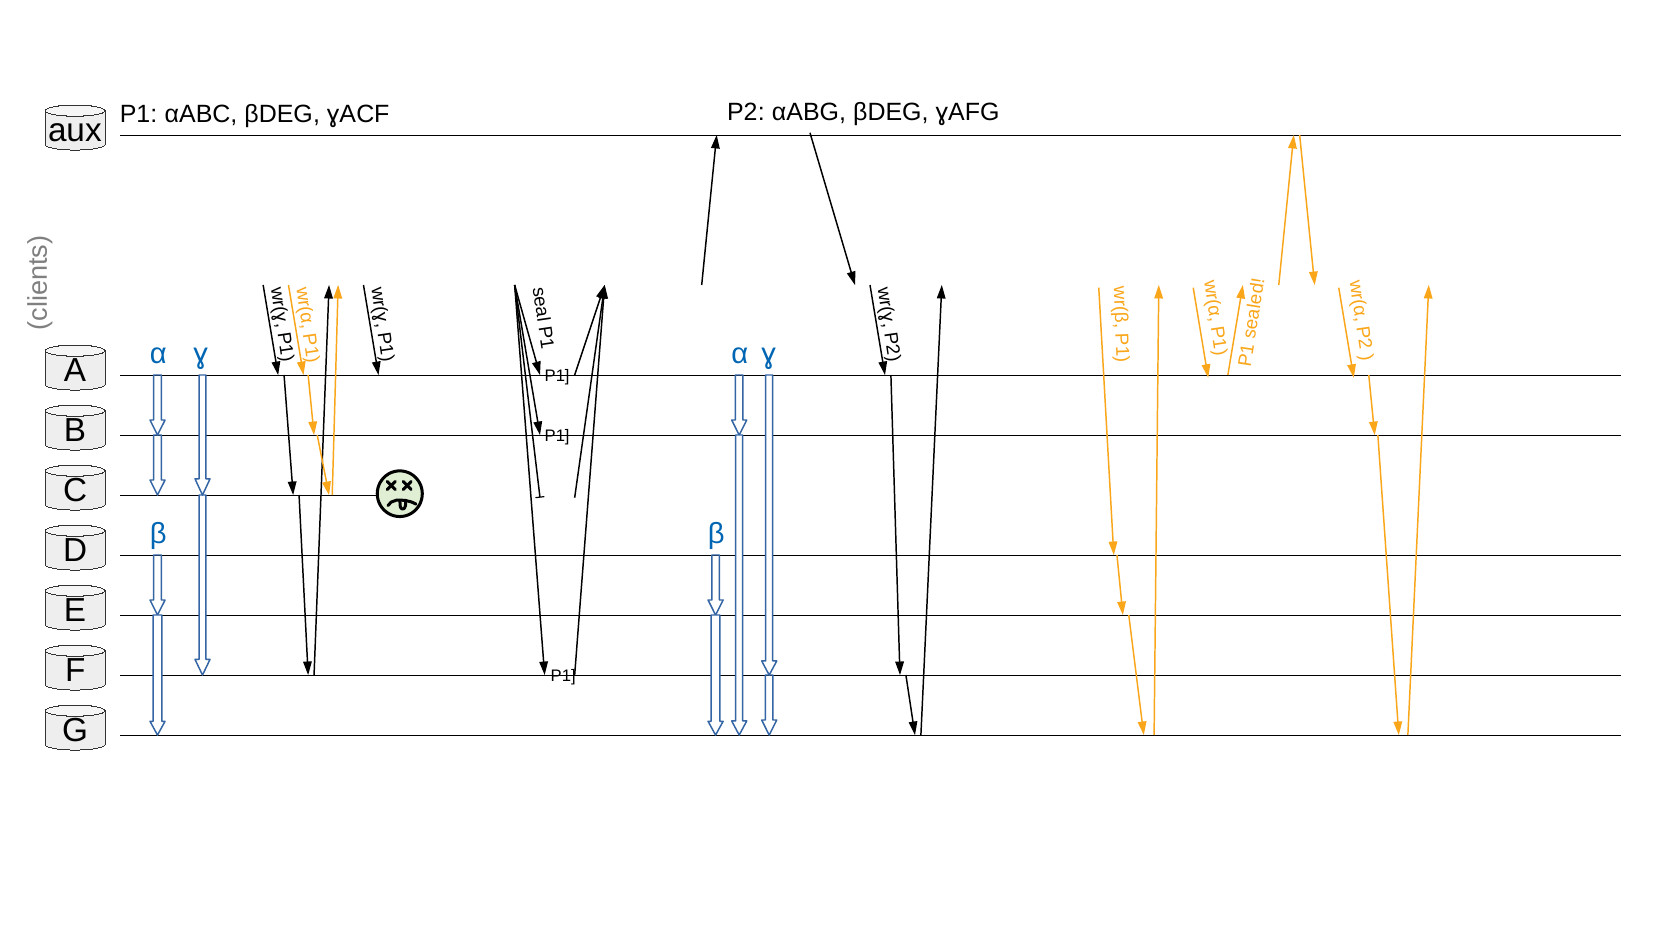

P2: αABG, βDEG, ɣAFG
P1: αABC, βDEG, ɣACF
aux
P1 sealed!
(clients)
wr(ɣ, P1)
wr(α, P1)
wr(ɣ, P1)
seal P1
wr(ɣ, P2)
wr(α, P1)
wr(α, P2	)
wr(β, P1)
α
ɣ
α
ɣ
β
A
P1]
B
P1]
C
β
D
E
F
P1]
G